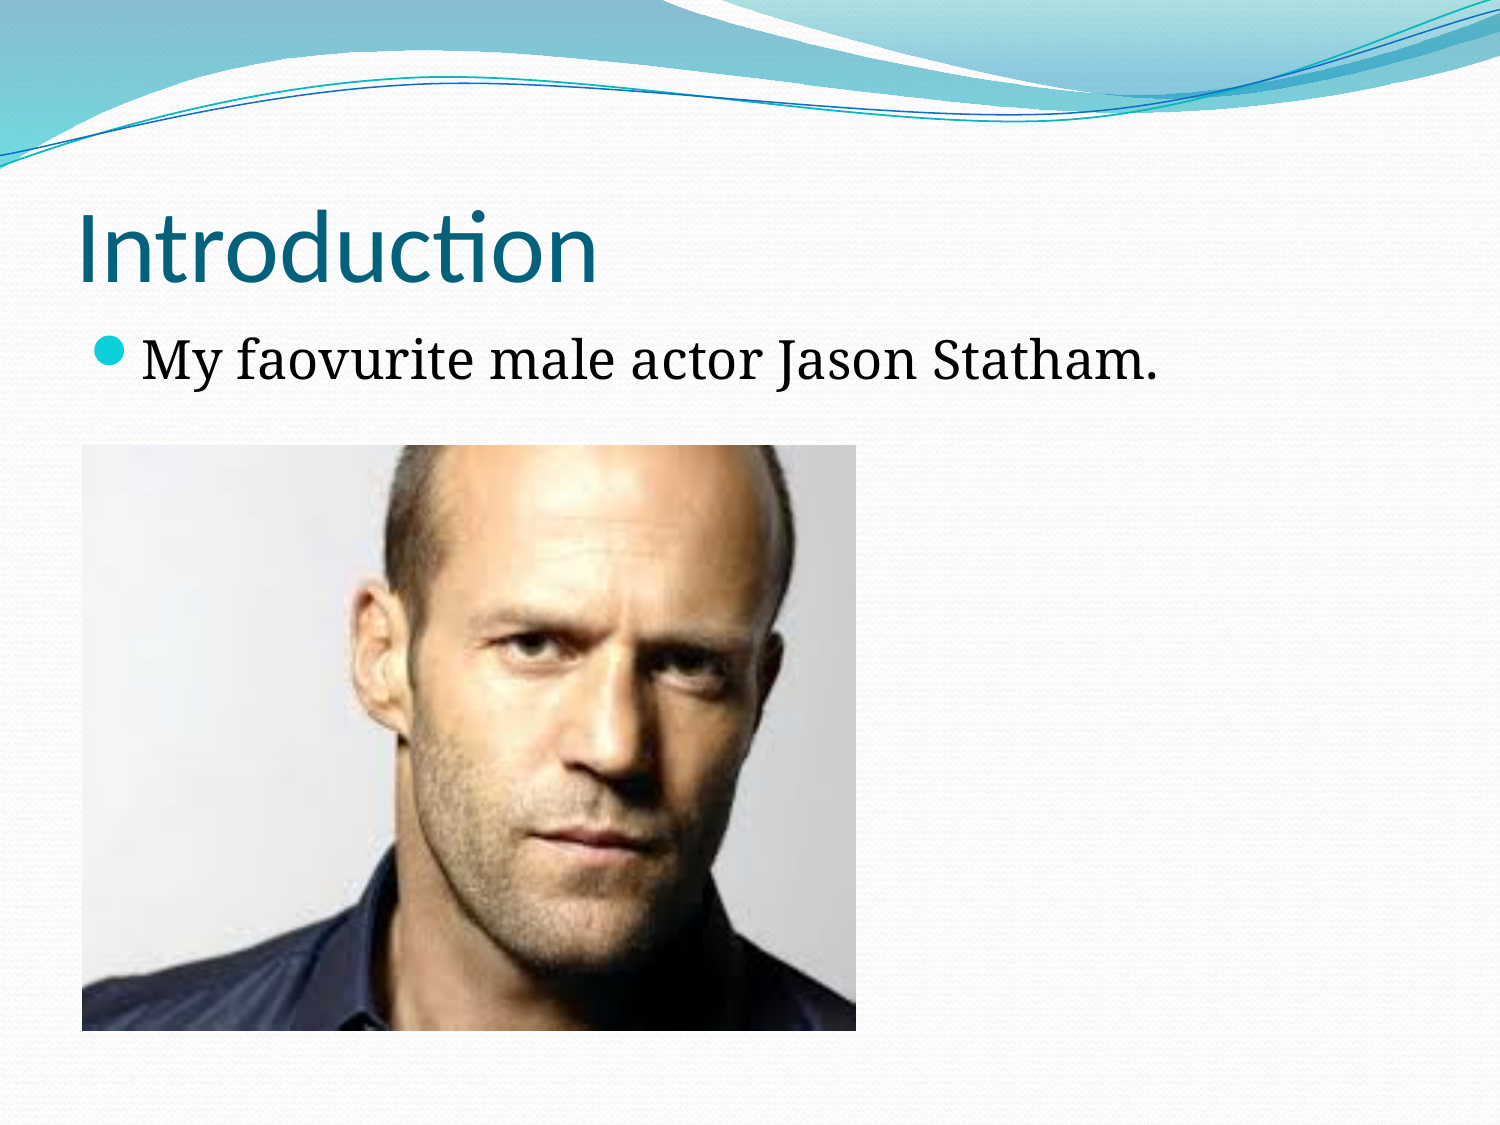

# Introduction
My faovurite male actor Jason Statham.